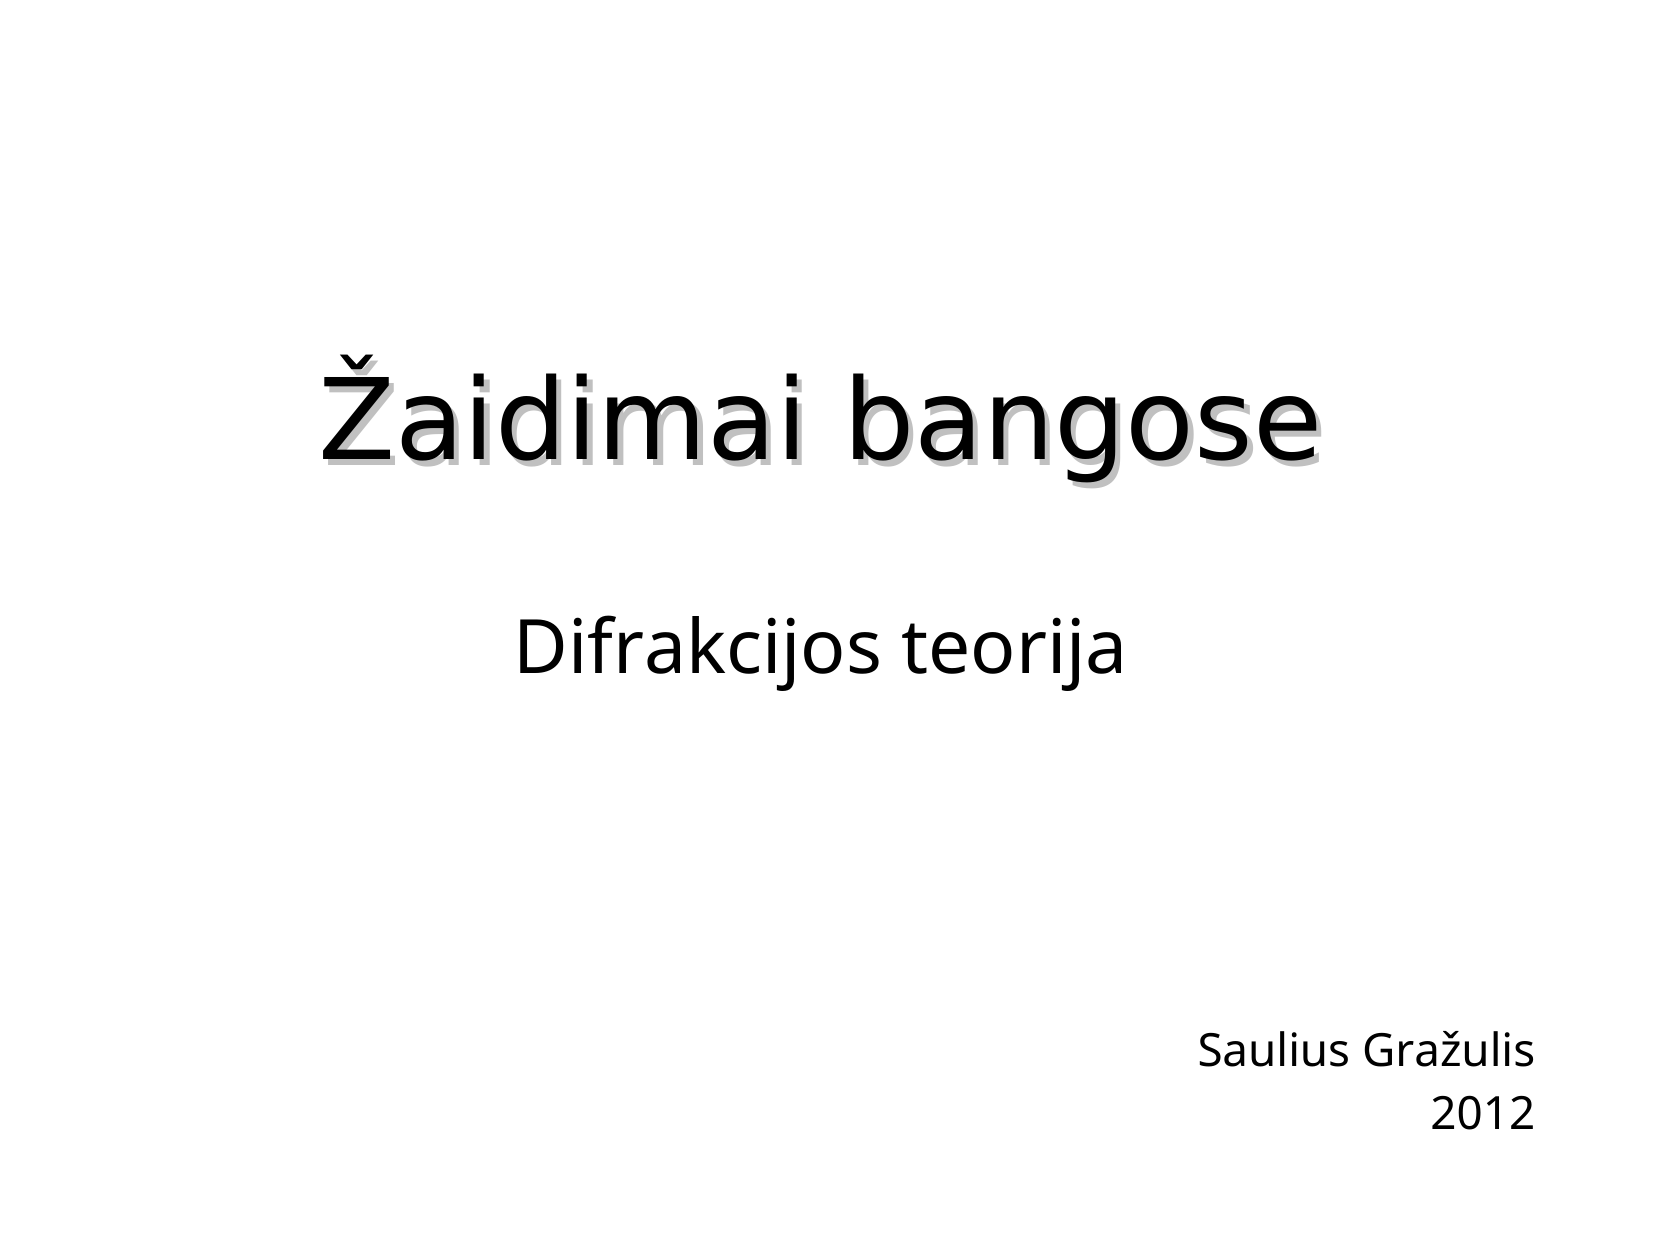

# Žaidimai bangose
Difrakcijos teorija
Saulius Gražulis
2012